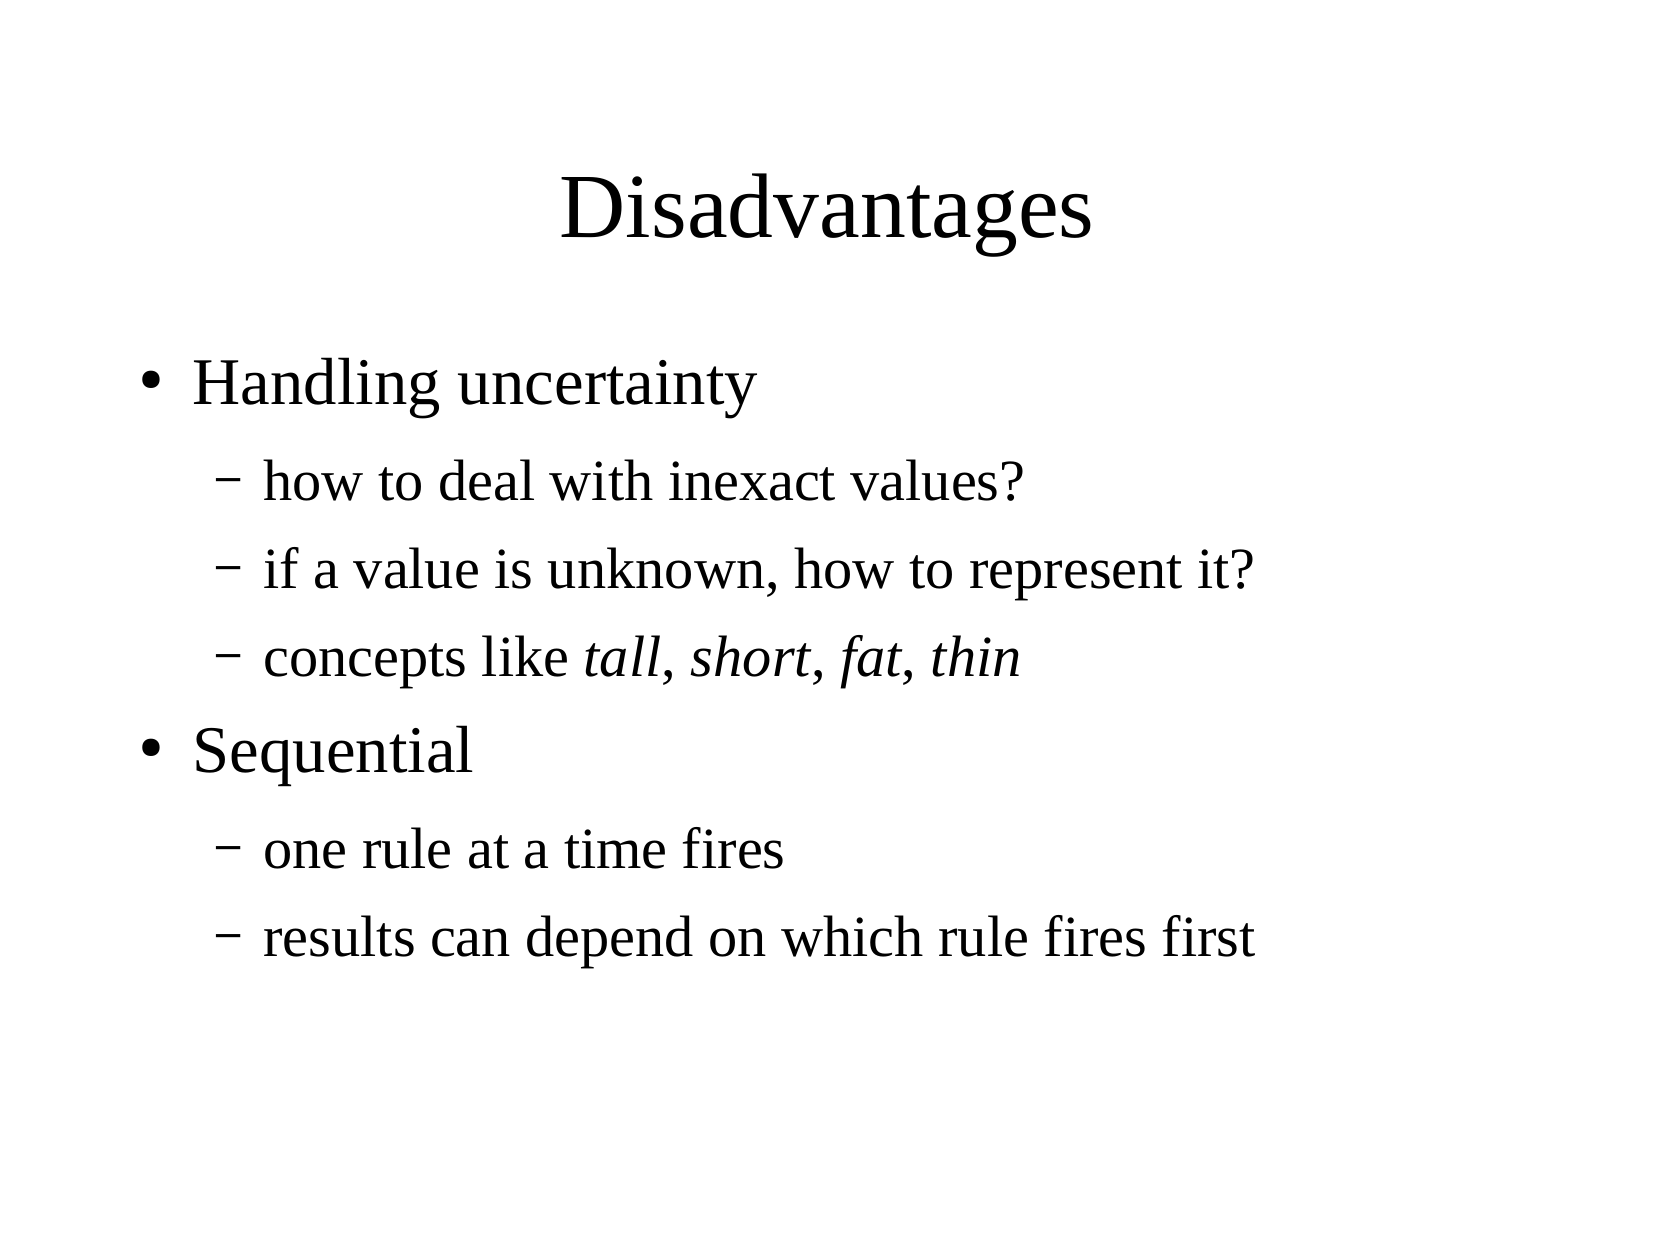

# Disadvantages
Handling uncertainty
how to deal with inexact values?
if a value is unknown, how to represent it?
concepts like tall, short, fat, thin
Sequential
one rule at a time fires
results can depend on which rule fires first